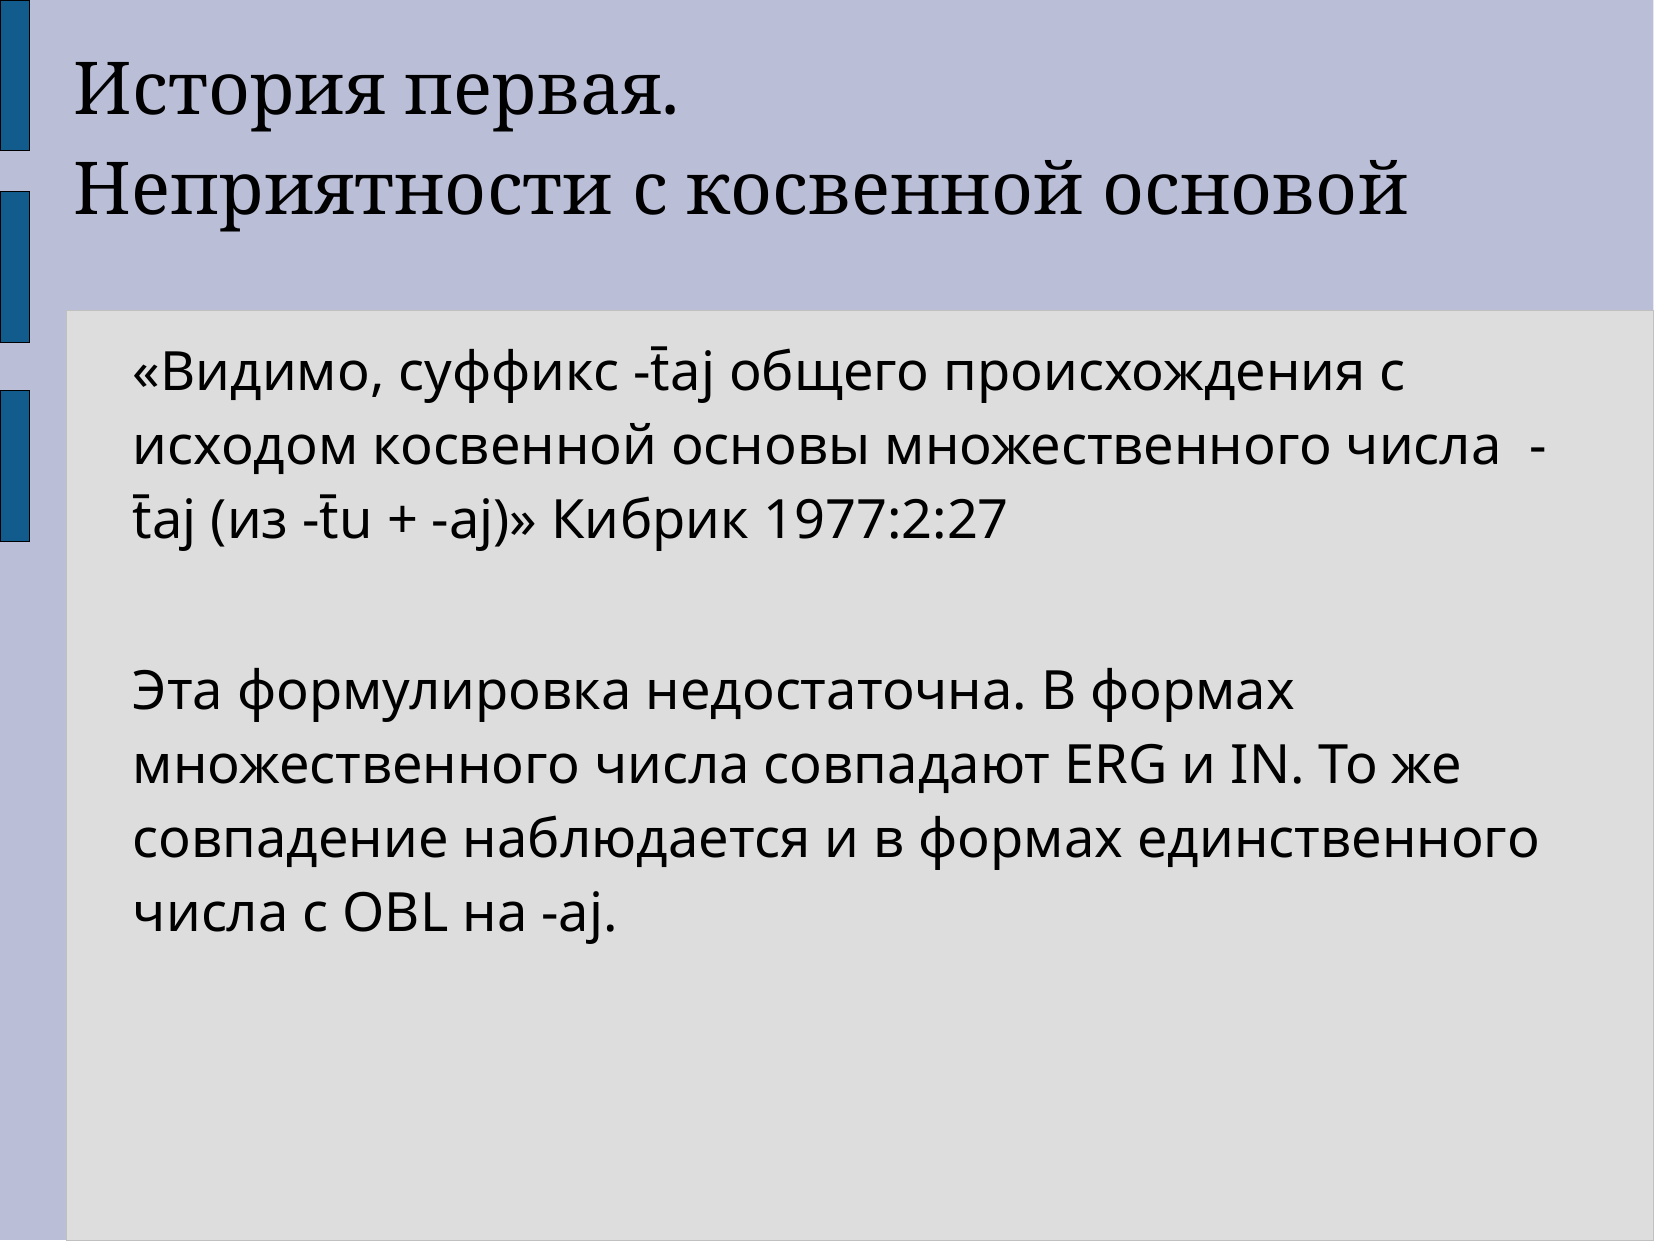

История первая.
Неприятности с косвенной основой
«Видимо, суффикс -t̄aj общего происхождения с исходом косвенной основы множественного числа -t̄aj (из -t̄u + -aj)» Кибрик 1977:2:27
Эта формулировка недостаточна. В формах множественного числа совпадают ERG и IN. То же совпадение наблюдается и в формах единственного числа с OBL на -aj.